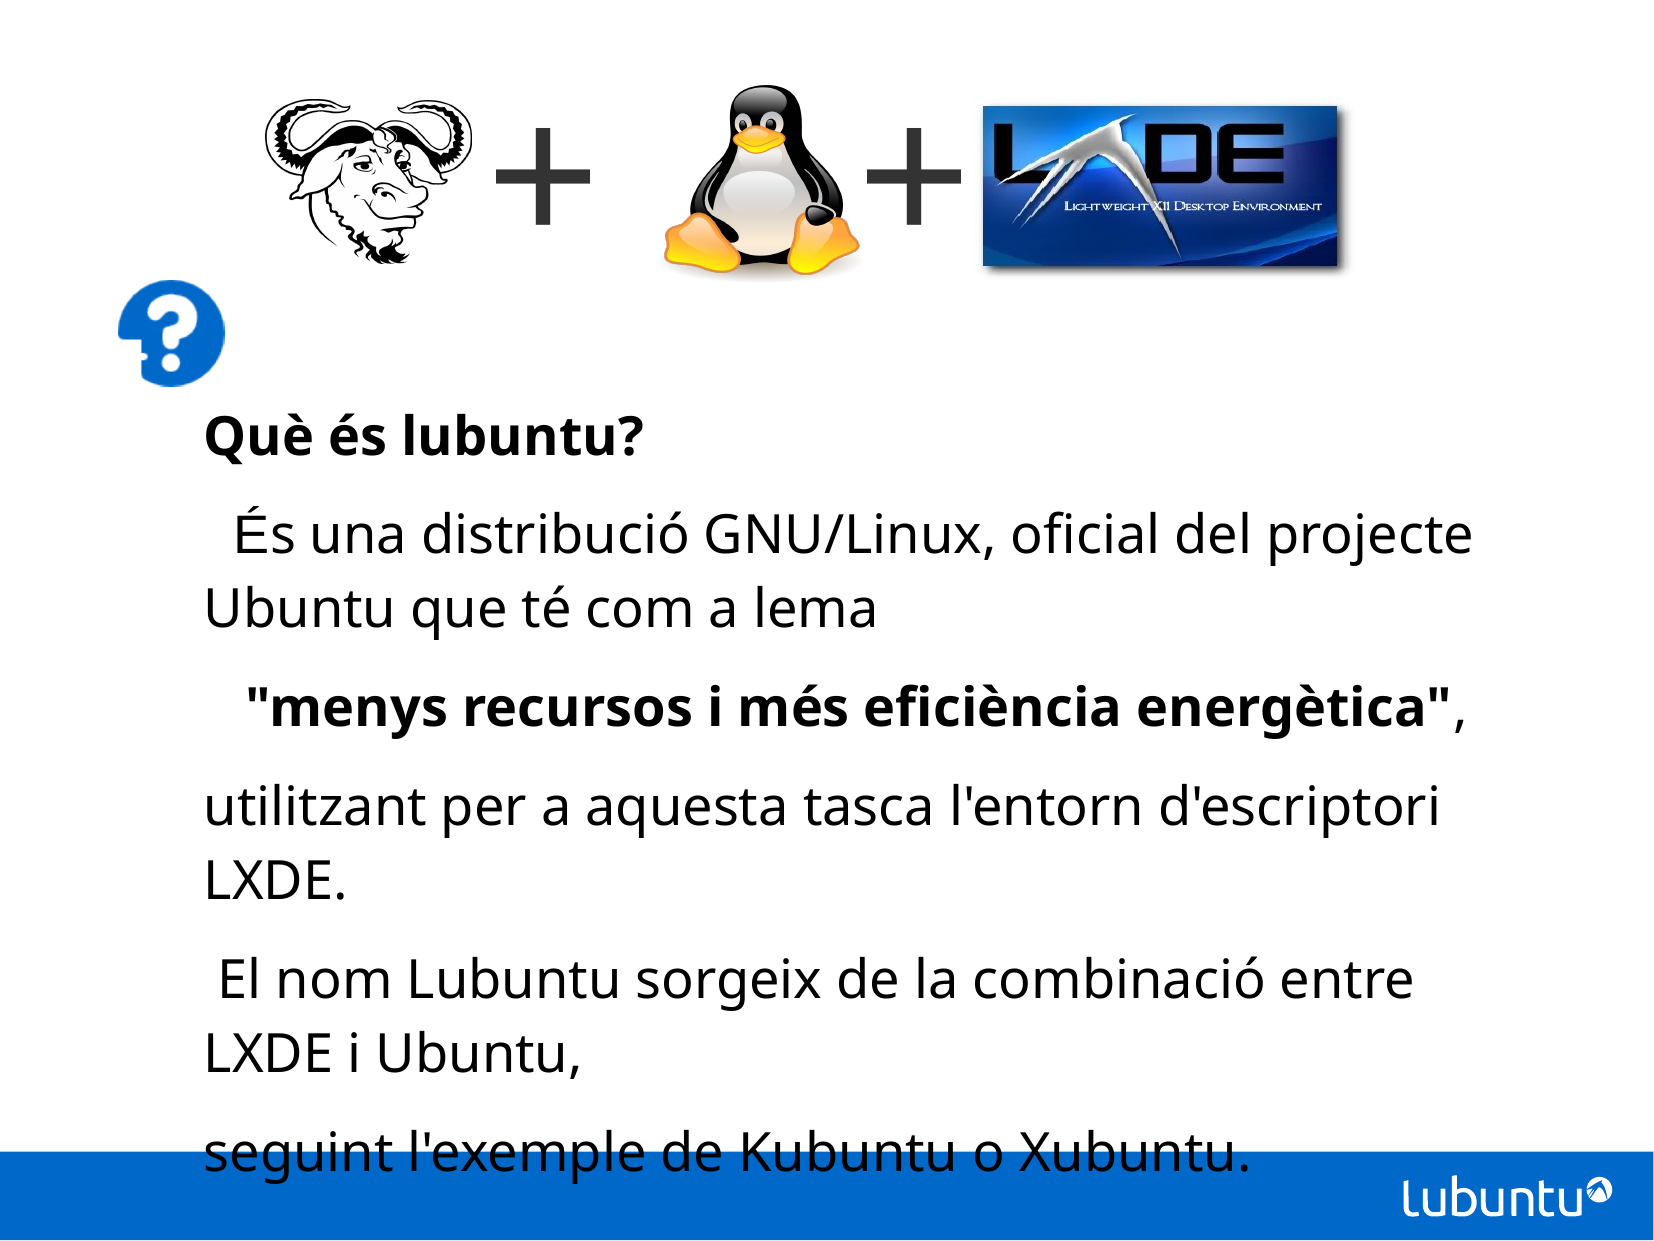

# +
+
Què és lubuntu?
 És una distribució GNU/Linux, oficial del projecte Ubuntu que té com a lema
 "menys recursos i més eficiència energètica",
utilitzant per a aquesta tasca l'entorn d'escriptori LXDE.
 El nom Lubuntu sorgeix de la combinació entre LXDE i Ubuntu,
seguint l'exemple de Kubuntu o Xubuntu.